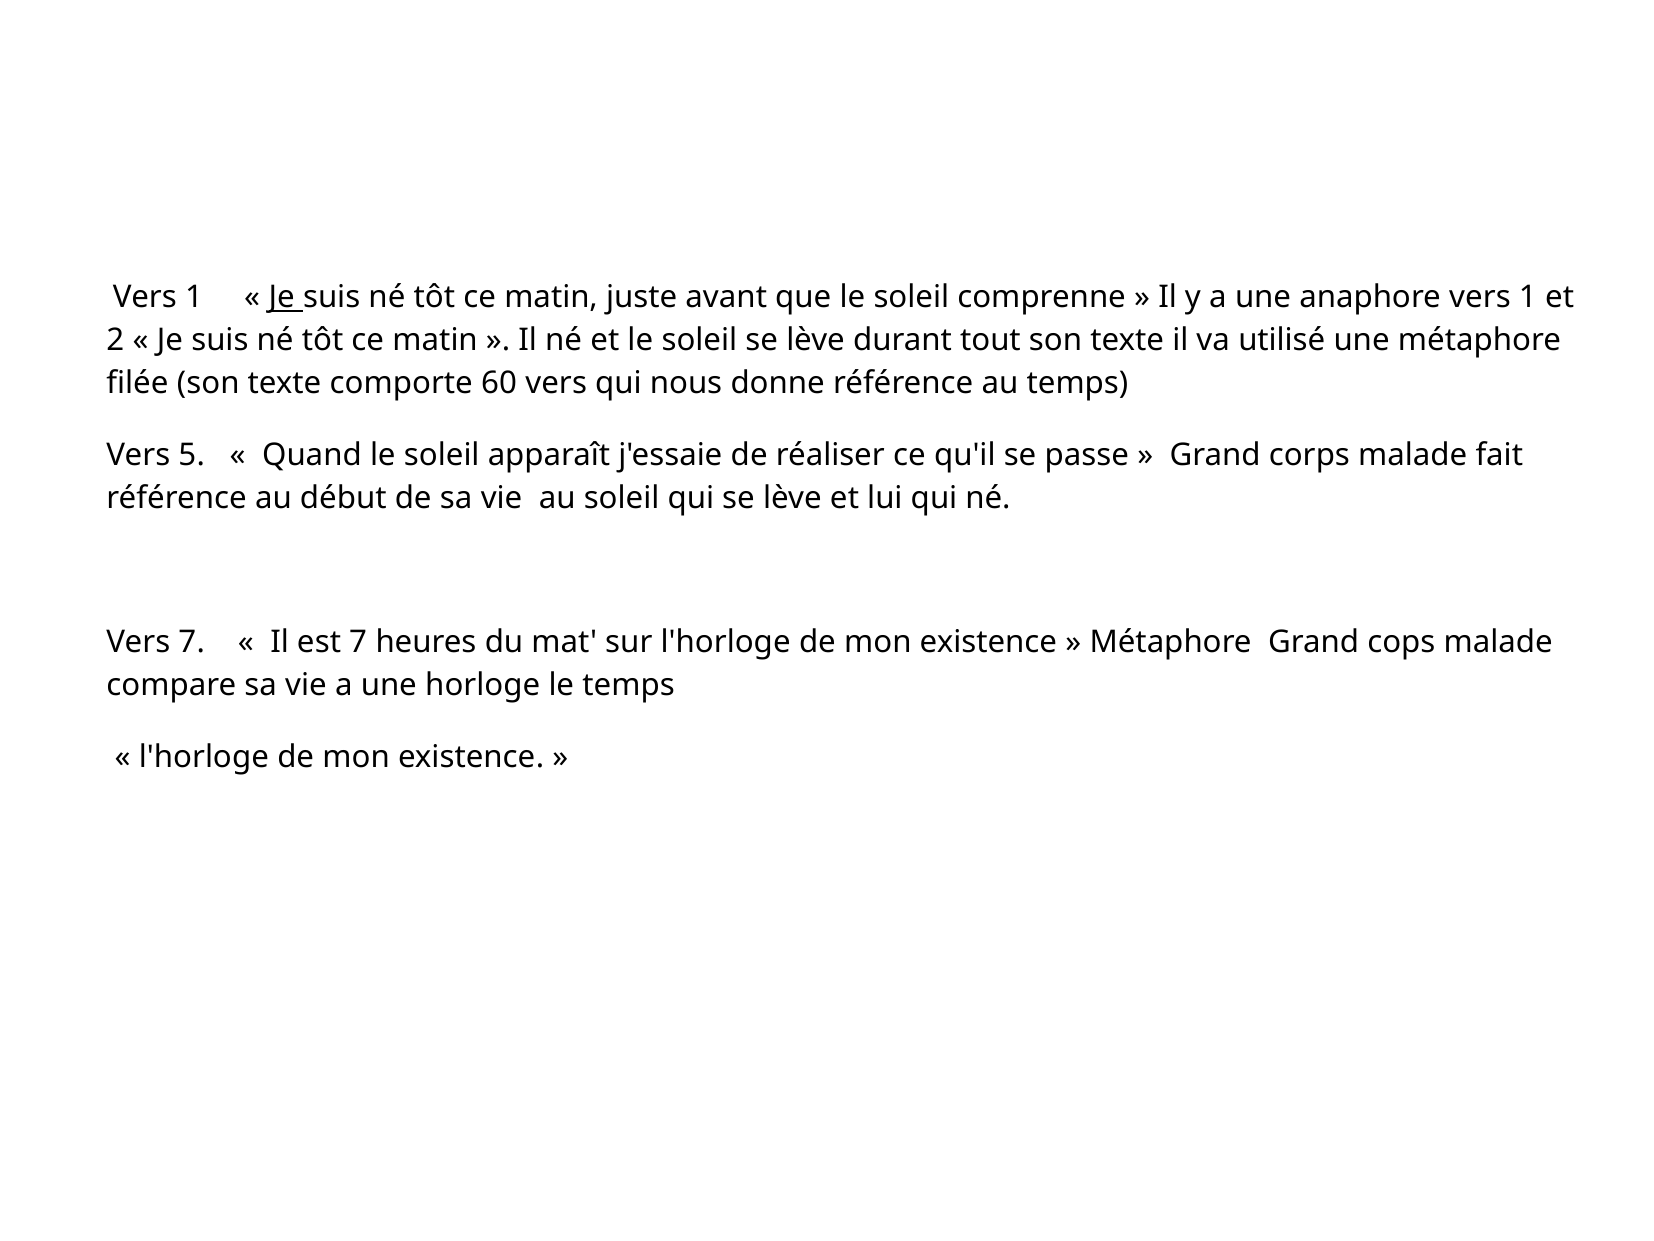

#
 Vers 1     « Je suis né tôt ce matin, juste avant que le soleil comprenne » Il y a une anaphore vers 1 et 2 « Je suis né tôt ce matin ». Il né et le soleil se lève durant tout son texte il va utilisé une métaphore filée (son texte comporte 60 vers qui nous donne référence au temps)
Vers 5.   «  Quand le soleil apparaît j'essaie de réaliser ce qu'il se passe » Grand corps malade fait référence au début de sa vie au soleil qui se lève et lui qui né.
Vers 7.    «  Il est 7 heures du mat' sur l'horloge de mon existence » Métaphore  Grand cops malade compare sa vie a une horloge le temps
 « l'horloge de mon existence. »